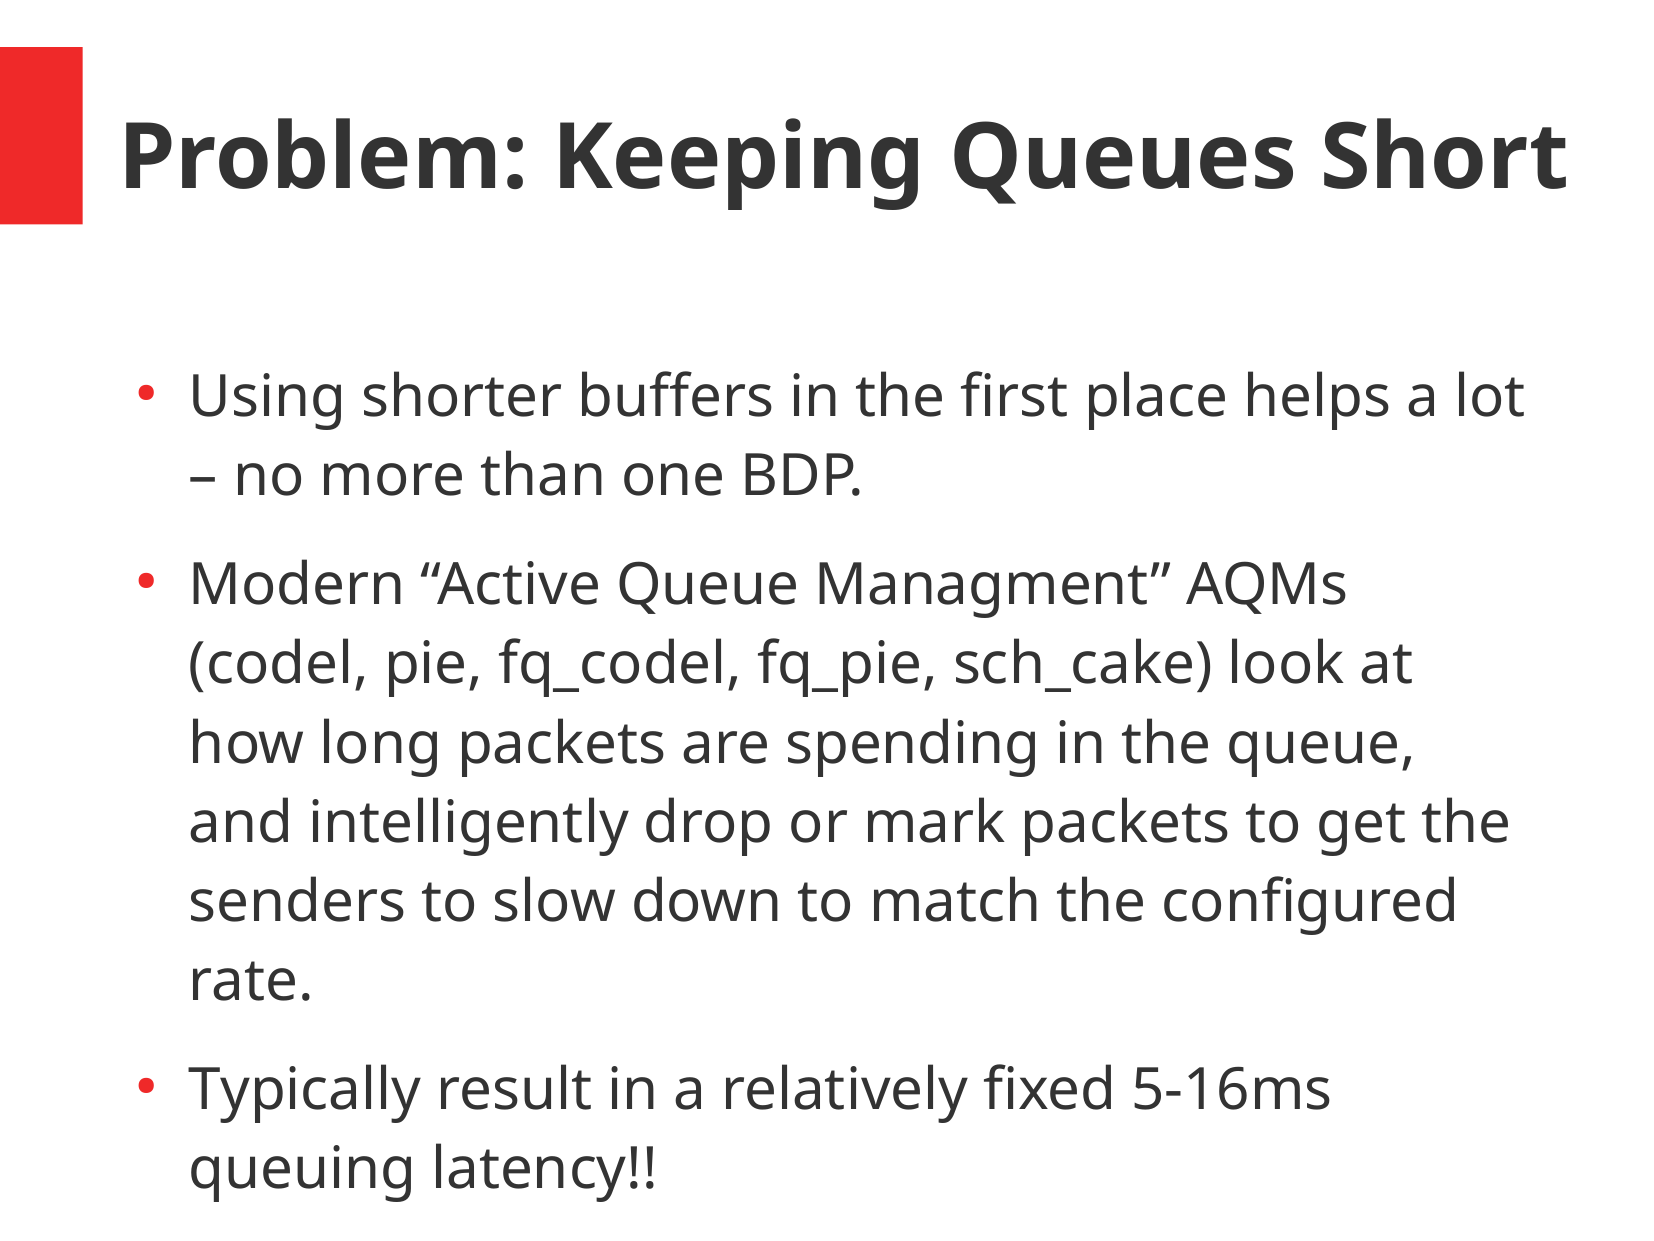

# Problem: Keeping Queues Short
Using shorter buffers in the first place helps a lot – no more than one BDP.
Modern “Active Queue Managment” AQMs (codel, pie, fq_codel, fq_pie, sch_cake) look at how long packets are spending in the queue, and intelligently drop or mark packets to get the senders to slow down to match the configured rate.
Typically result in a relatively fixed 5-16ms queuing latency!!